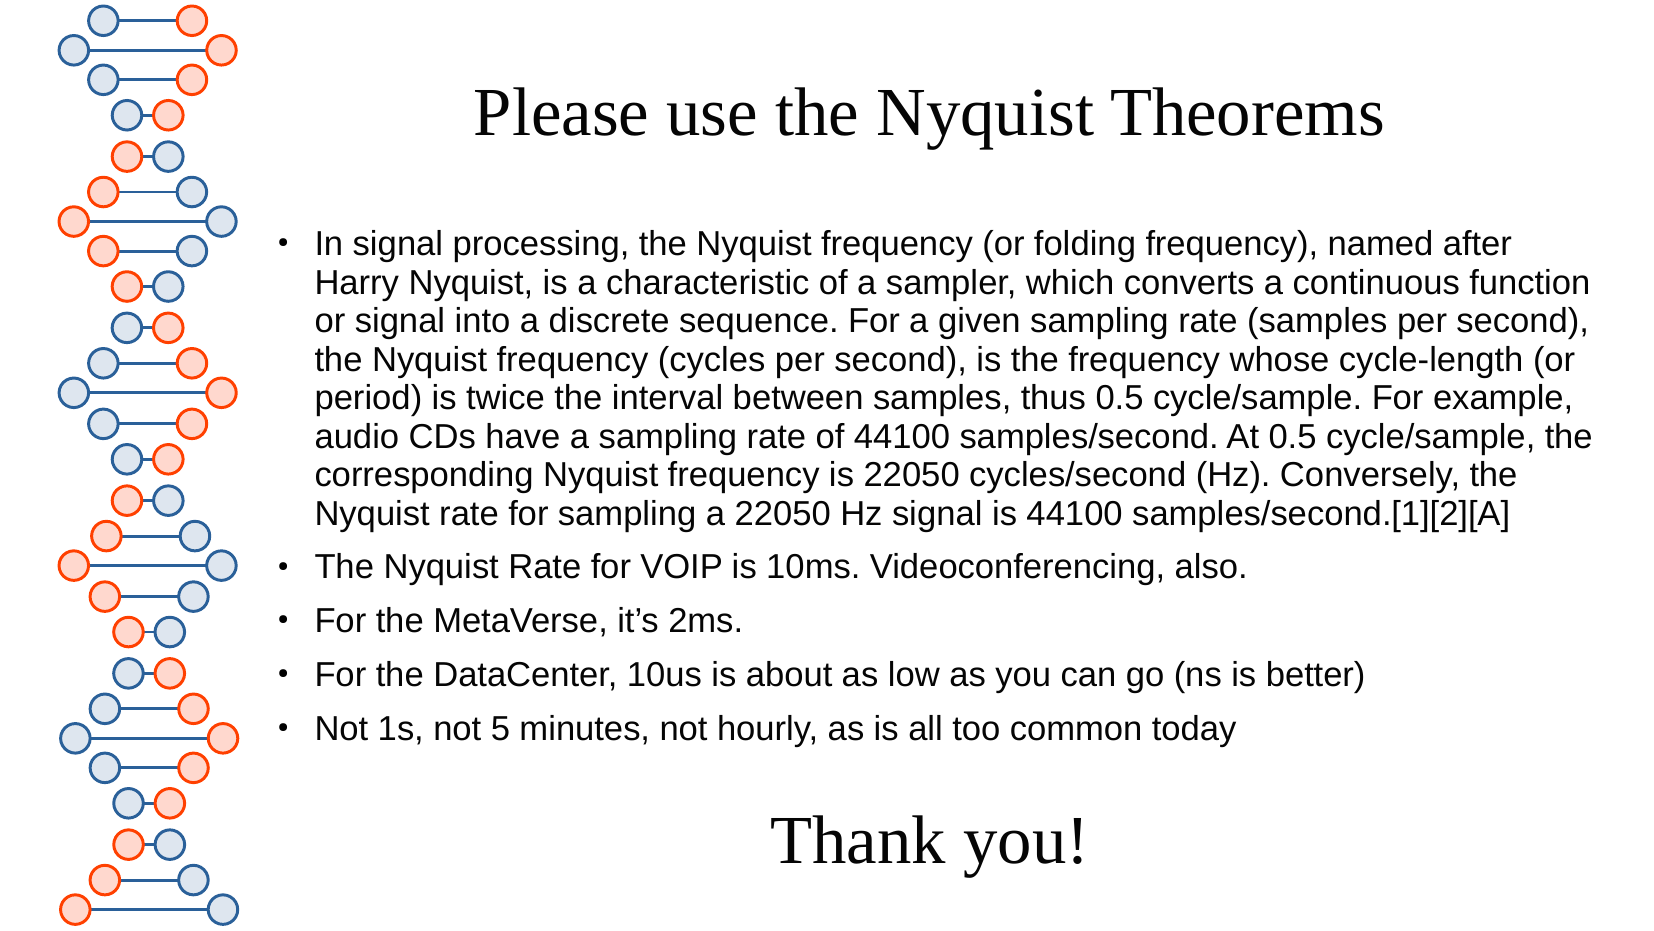

# Please use the Nyquist Theorems
In signal processing, the Nyquist frequency (or folding frequency), named after Harry Nyquist, is a characteristic of a sampler, which converts a continuous function or signal into a discrete sequence. For a given sampling rate (samples per second), the Nyquist frequency (cycles per second), is the frequency whose cycle-length (or period) is twice the interval between samples, thus 0.5 cycle/sample. For example, audio CDs have a sampling rate of 44100 samples/second. At 0.5 cycle/sample, the corresponding Nyquist frequency is 22050 cycles/second (Hz). Conversely, the Nyquist rate for sampling a 22050 Hz signal is 44100 samples/second.[1][2][A]
The Nyquist Rate for VOIP is 10ms. Videoconferencing, also.
For the MetaVerse, it’s 2ms.
For the DataCenter, 10us is about as low as you can go (ns is better)
Not 1s, not 5 minutes, not hourly, as is all too common today
Thank you!